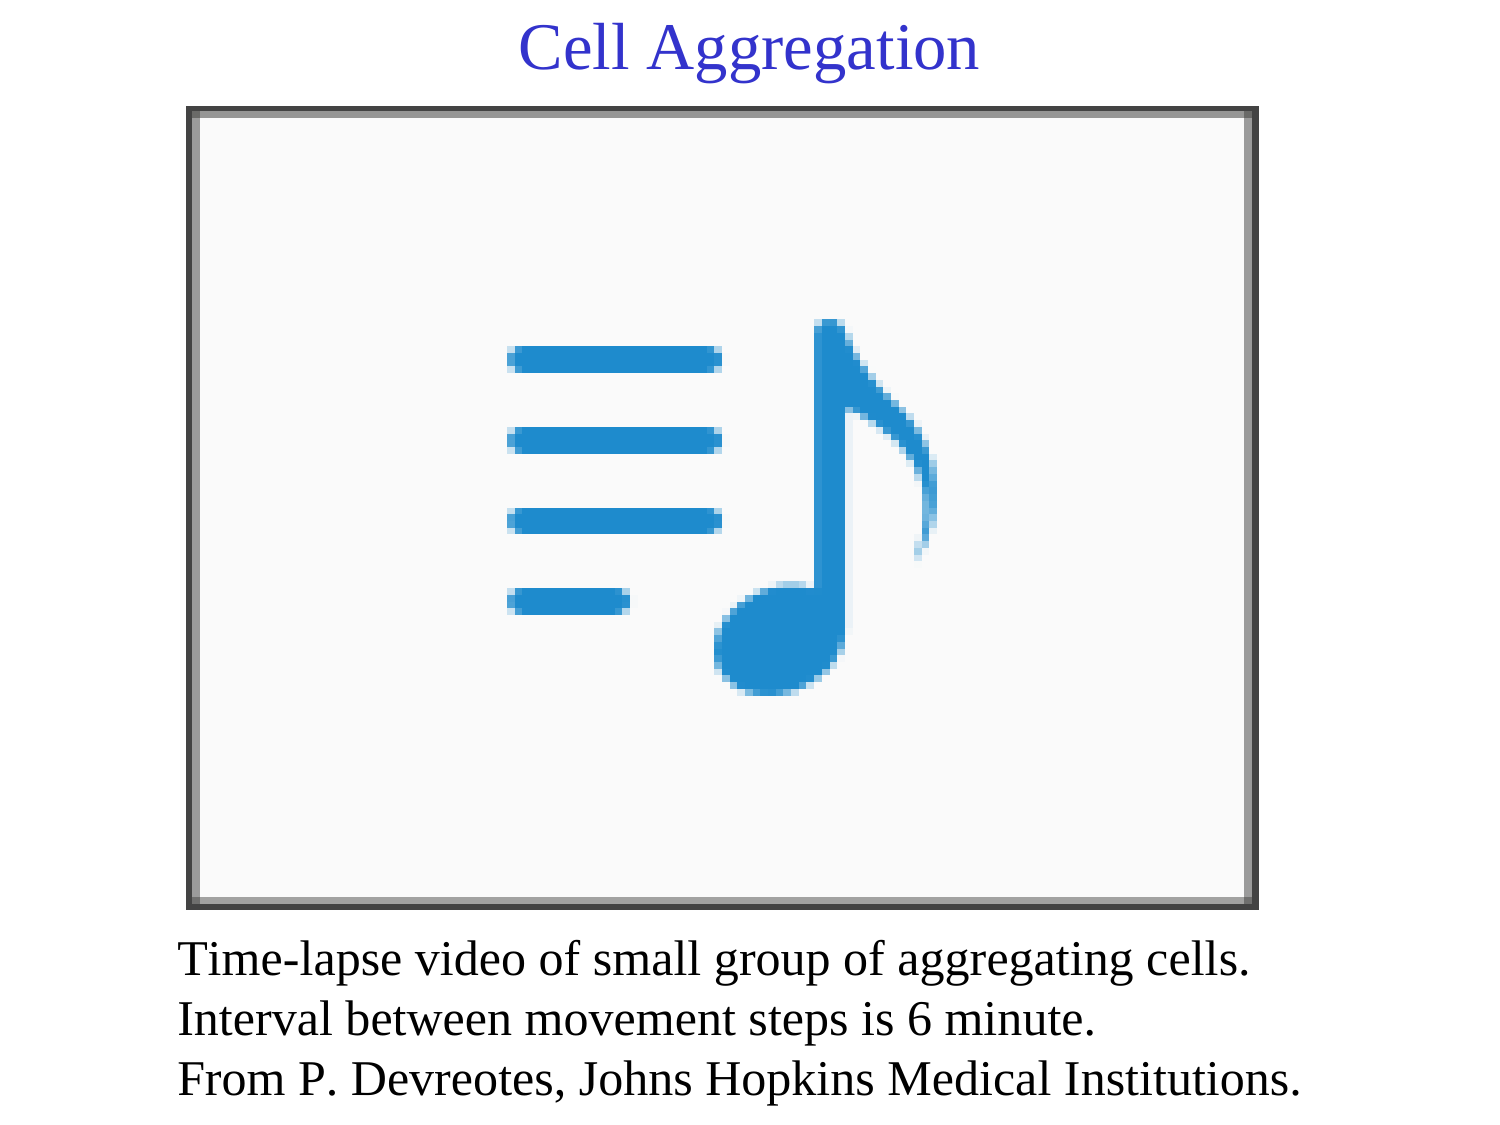

# Cell Aggregation
Time-lapse video of small group of aggregating cells.
Interval between movement steps is 6 minute.
From P. Devreotes, Johns Hopkins Medical Institutions.